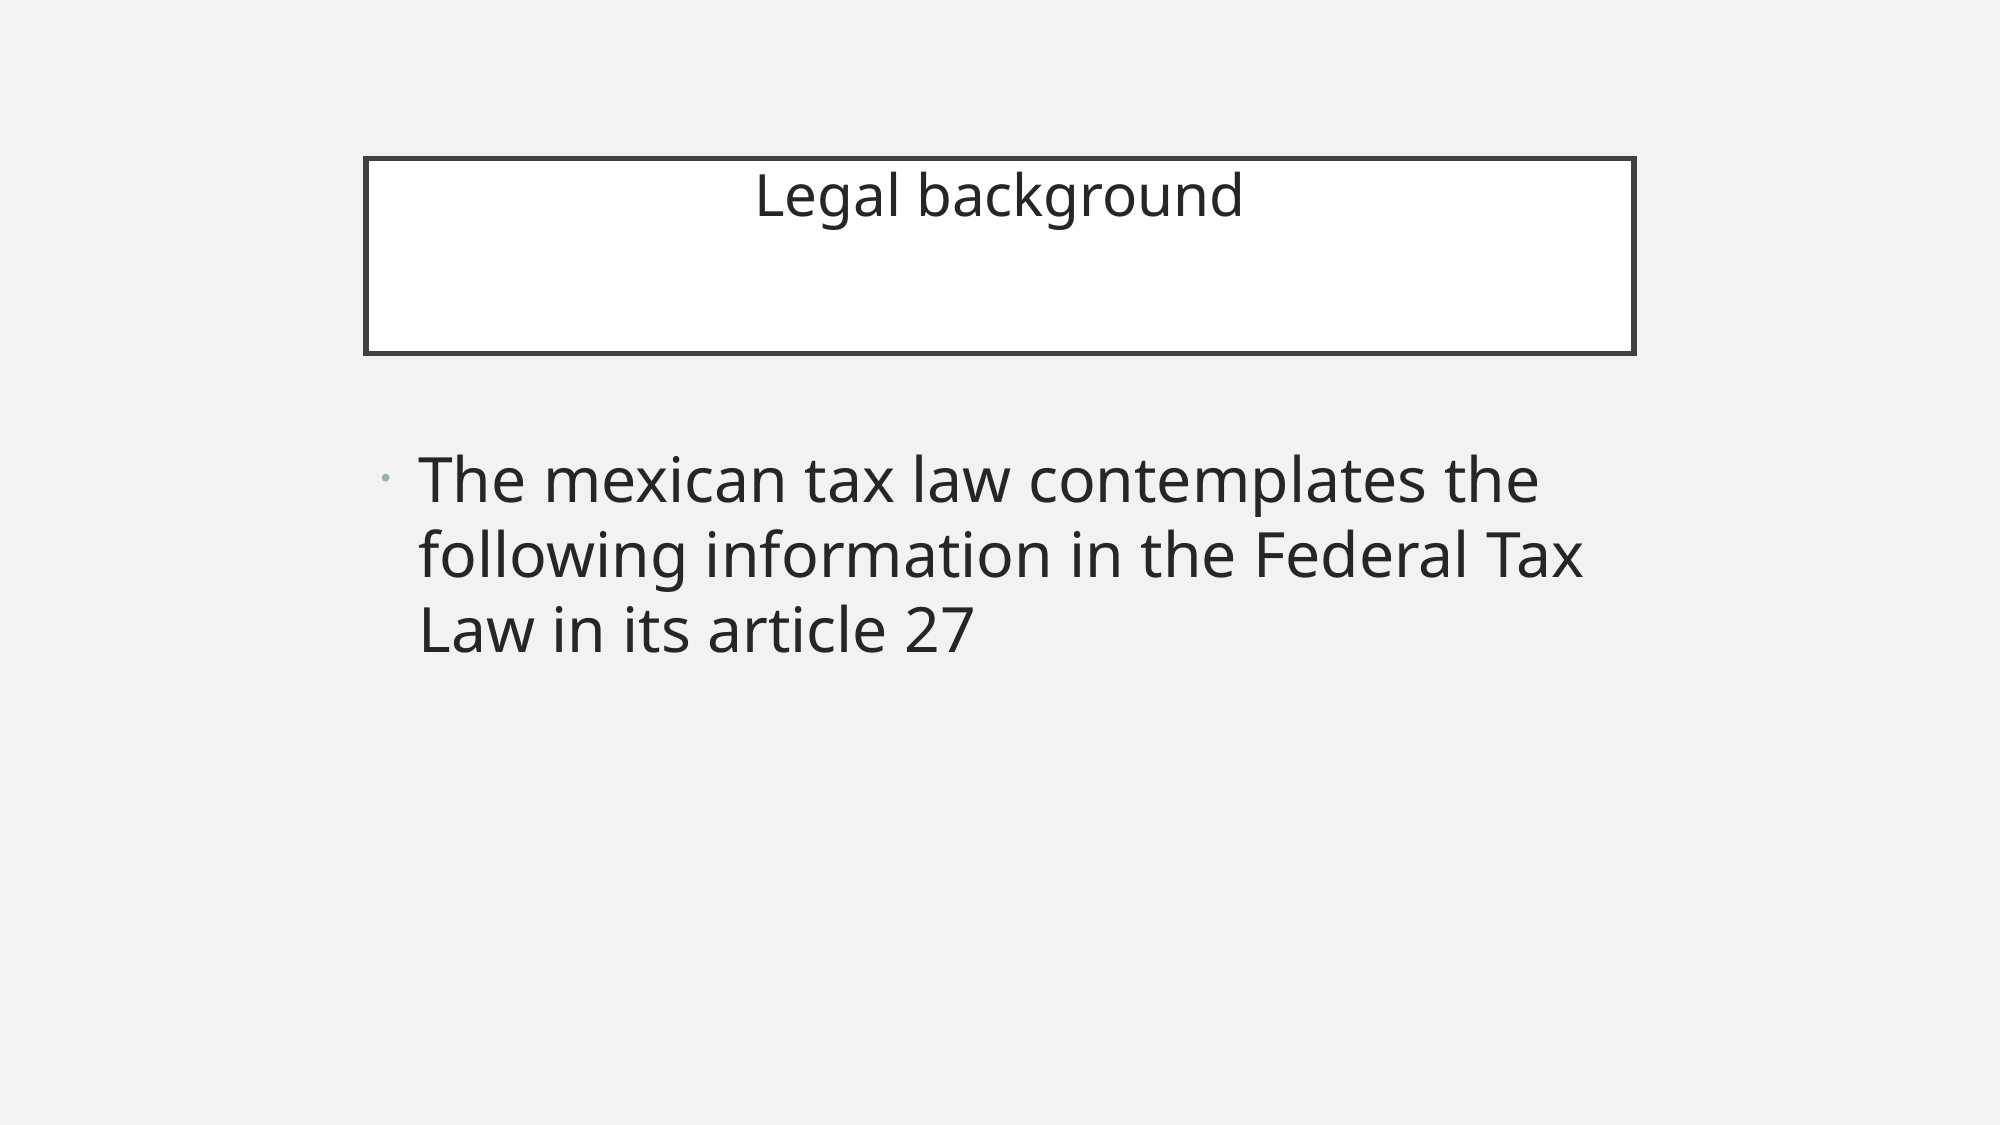

# Legal background
The mexican tax law contemplates the following information in the Federal Tax Law in its article 27